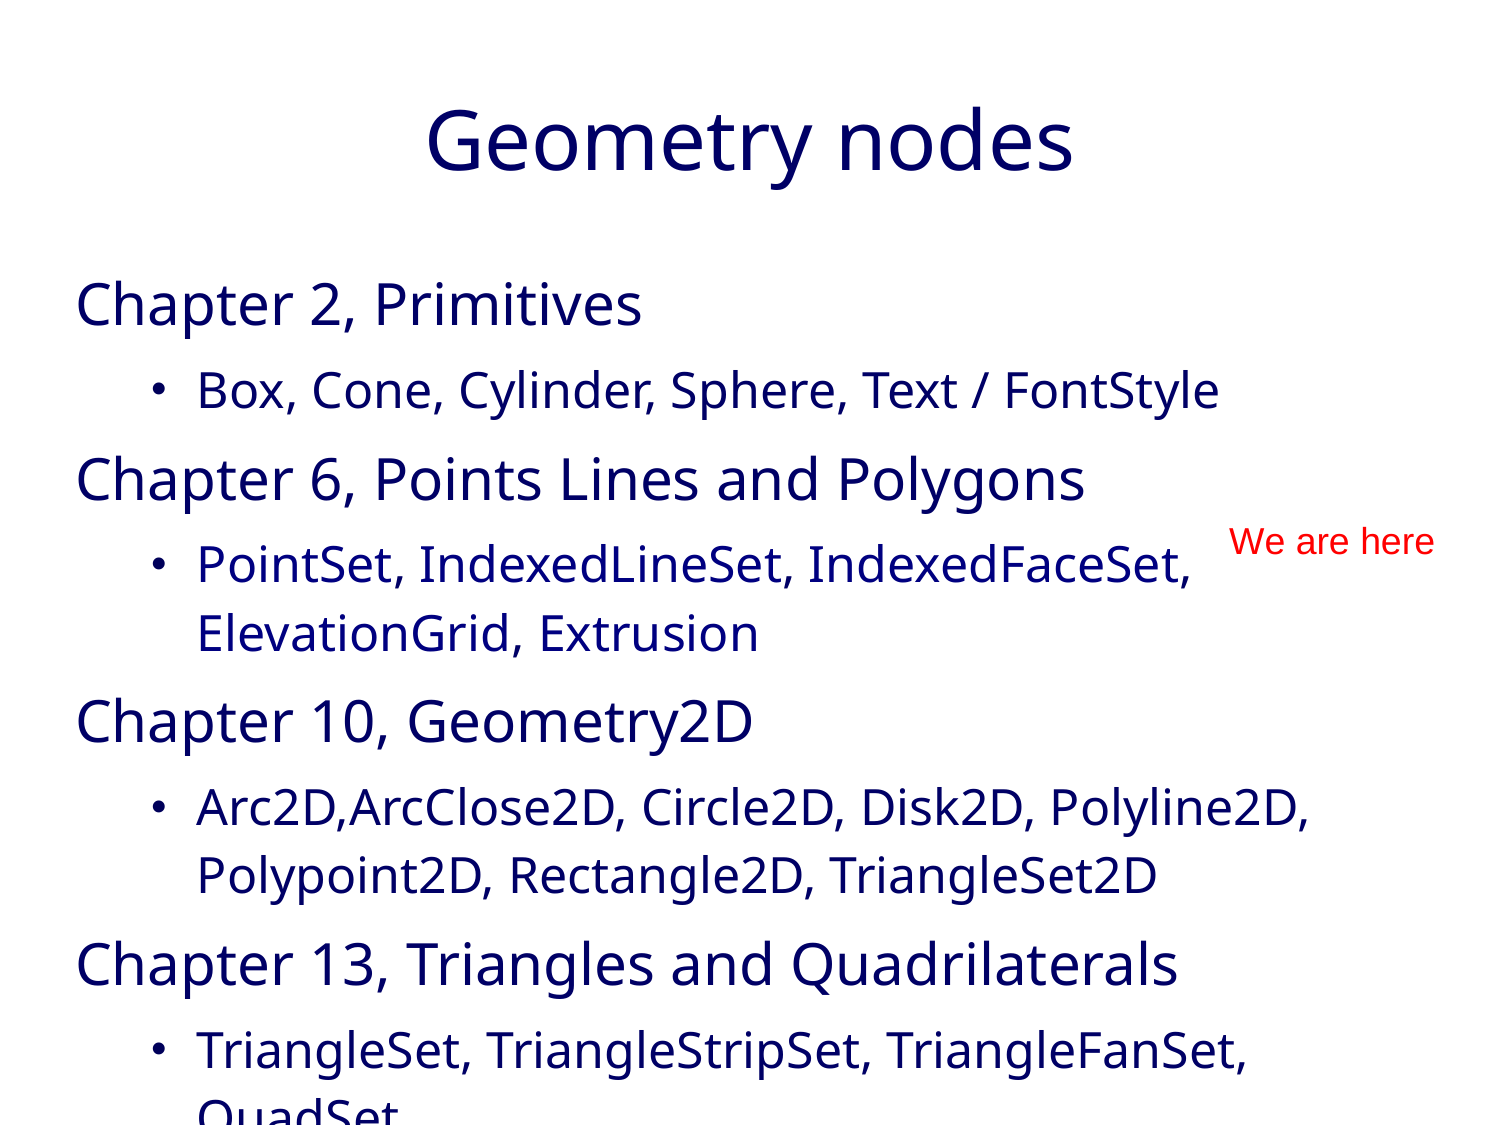

# Geometry nodes
Chapter 2, Primitives
Box, Cone, Cylinder, Sphere, Text / FontStyle
Chapter 6, Points Lines and Polygons
PointSet, IndexedLineSet, IndexedFaceSet, ElevationGrid, Extrusion
Chapter 10, Geometry2D
Arc2D,ArcClose2D, Circle2D, Disk2D, Polyline2D, Polypoint2D, Rectangle2D, TriangleSet2D
Chapter 13, Triangles and Quadrilaterals
TriangleSet, TriangleStripSet, TriangleFanSet, QuadSet
Both regular and Indexed versions
We are here